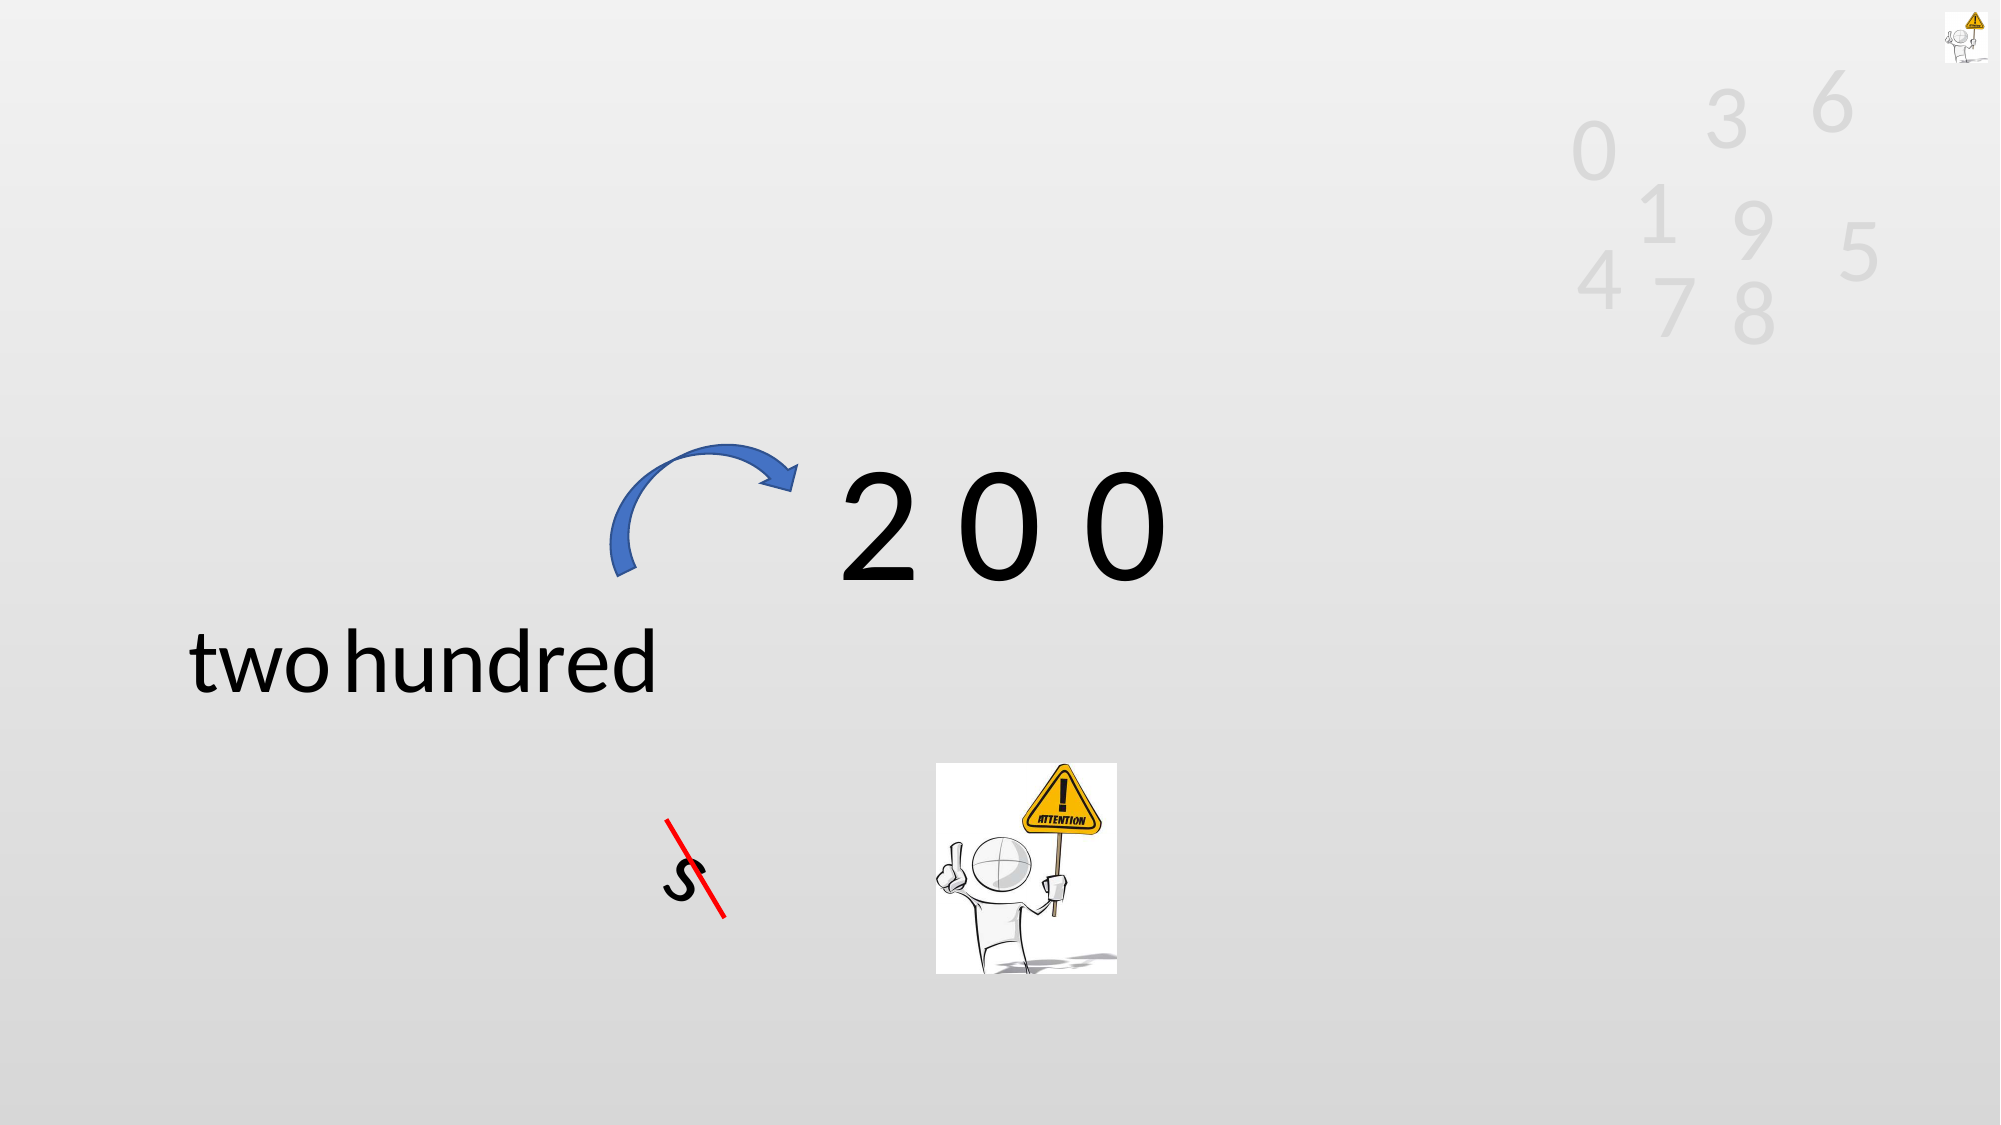

6
3
0
1
9
5
4
7
8
2
0
0
two
hundred
s